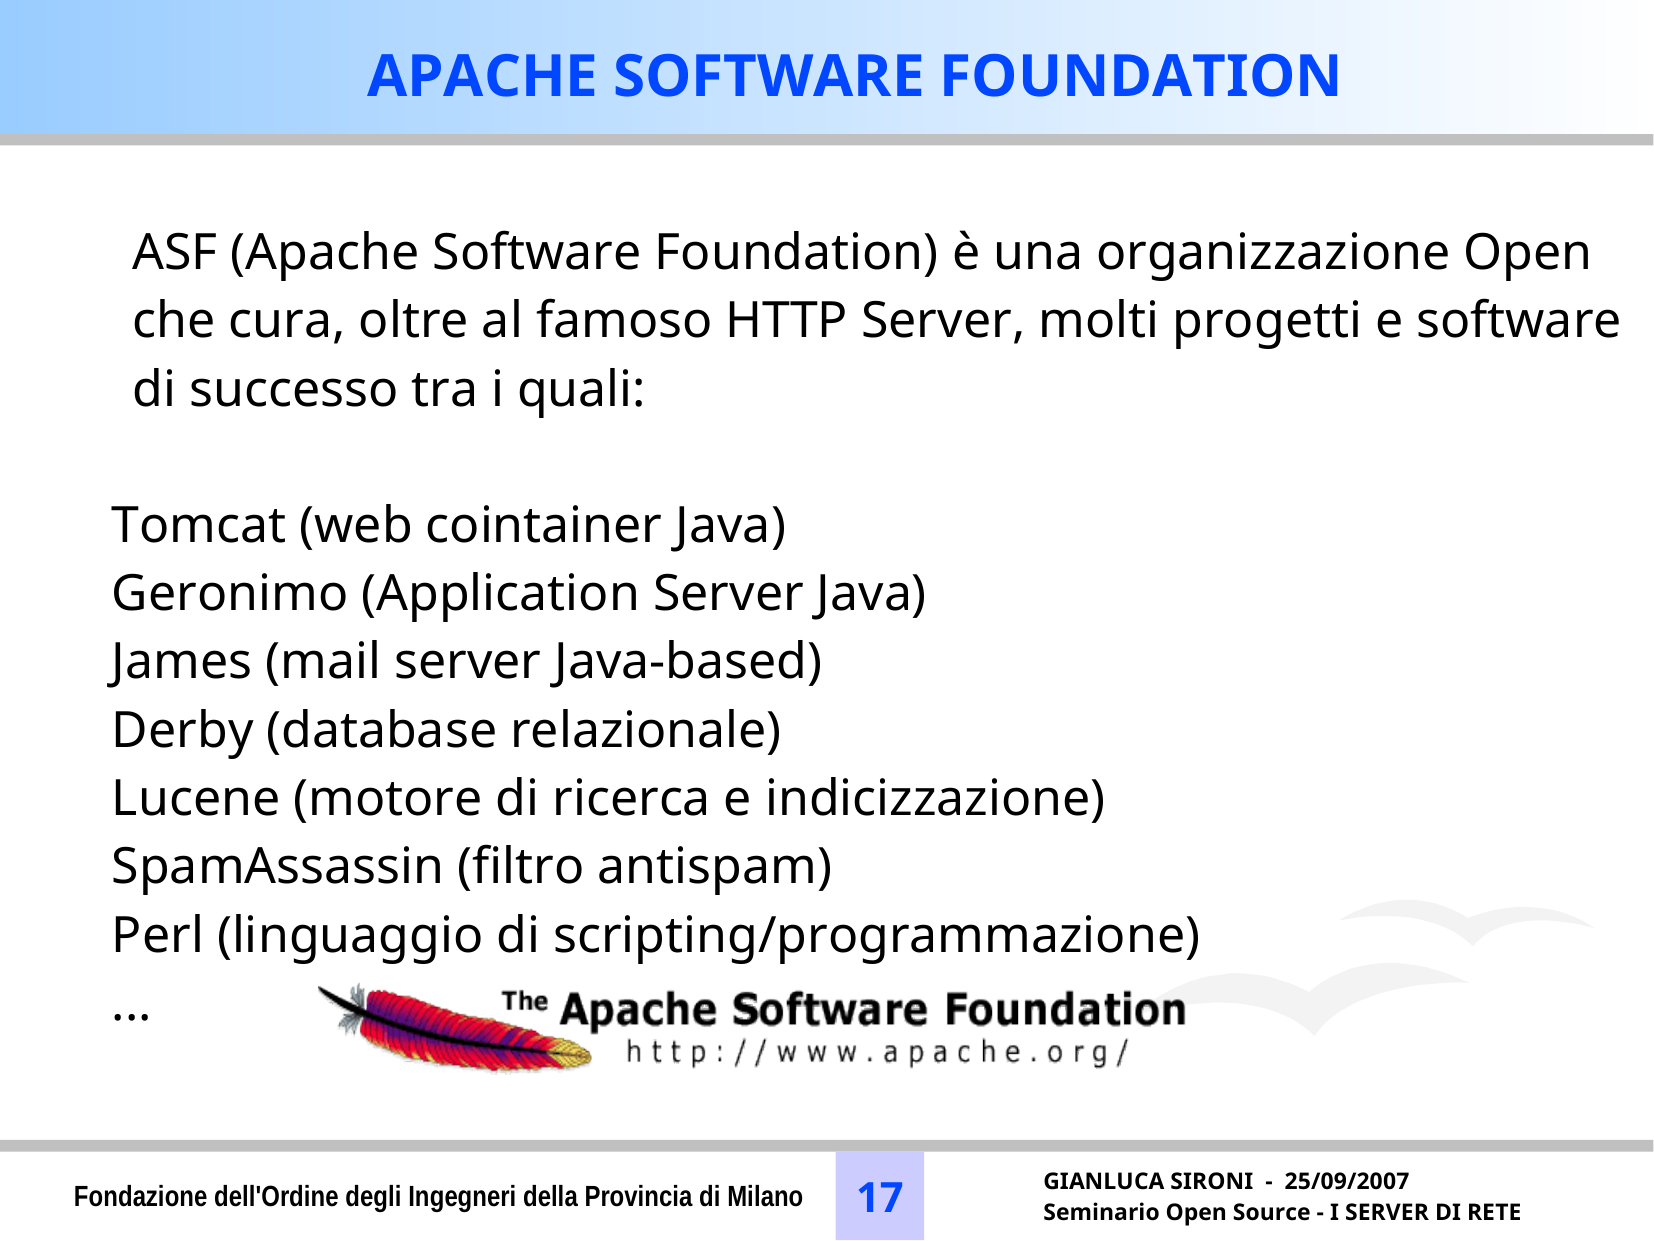

# APACHE SOFTWARE FOUNDATION
ASF (Apache Software Foundation) è una organizzazione Open che cura, oltre al famoso HTTP Server, molti progetti e software di successo tra i quali:
Tomcat (web cointainer Java)
Geronimo (Application Server Java)
James (mail server Java-based)
Derby (database relazionale)
Lucene (motore di ricerca e indicizzazione)
SpamAssassin (filtro antispam)
Perl (linguaggio di scripting/programmazione)
...